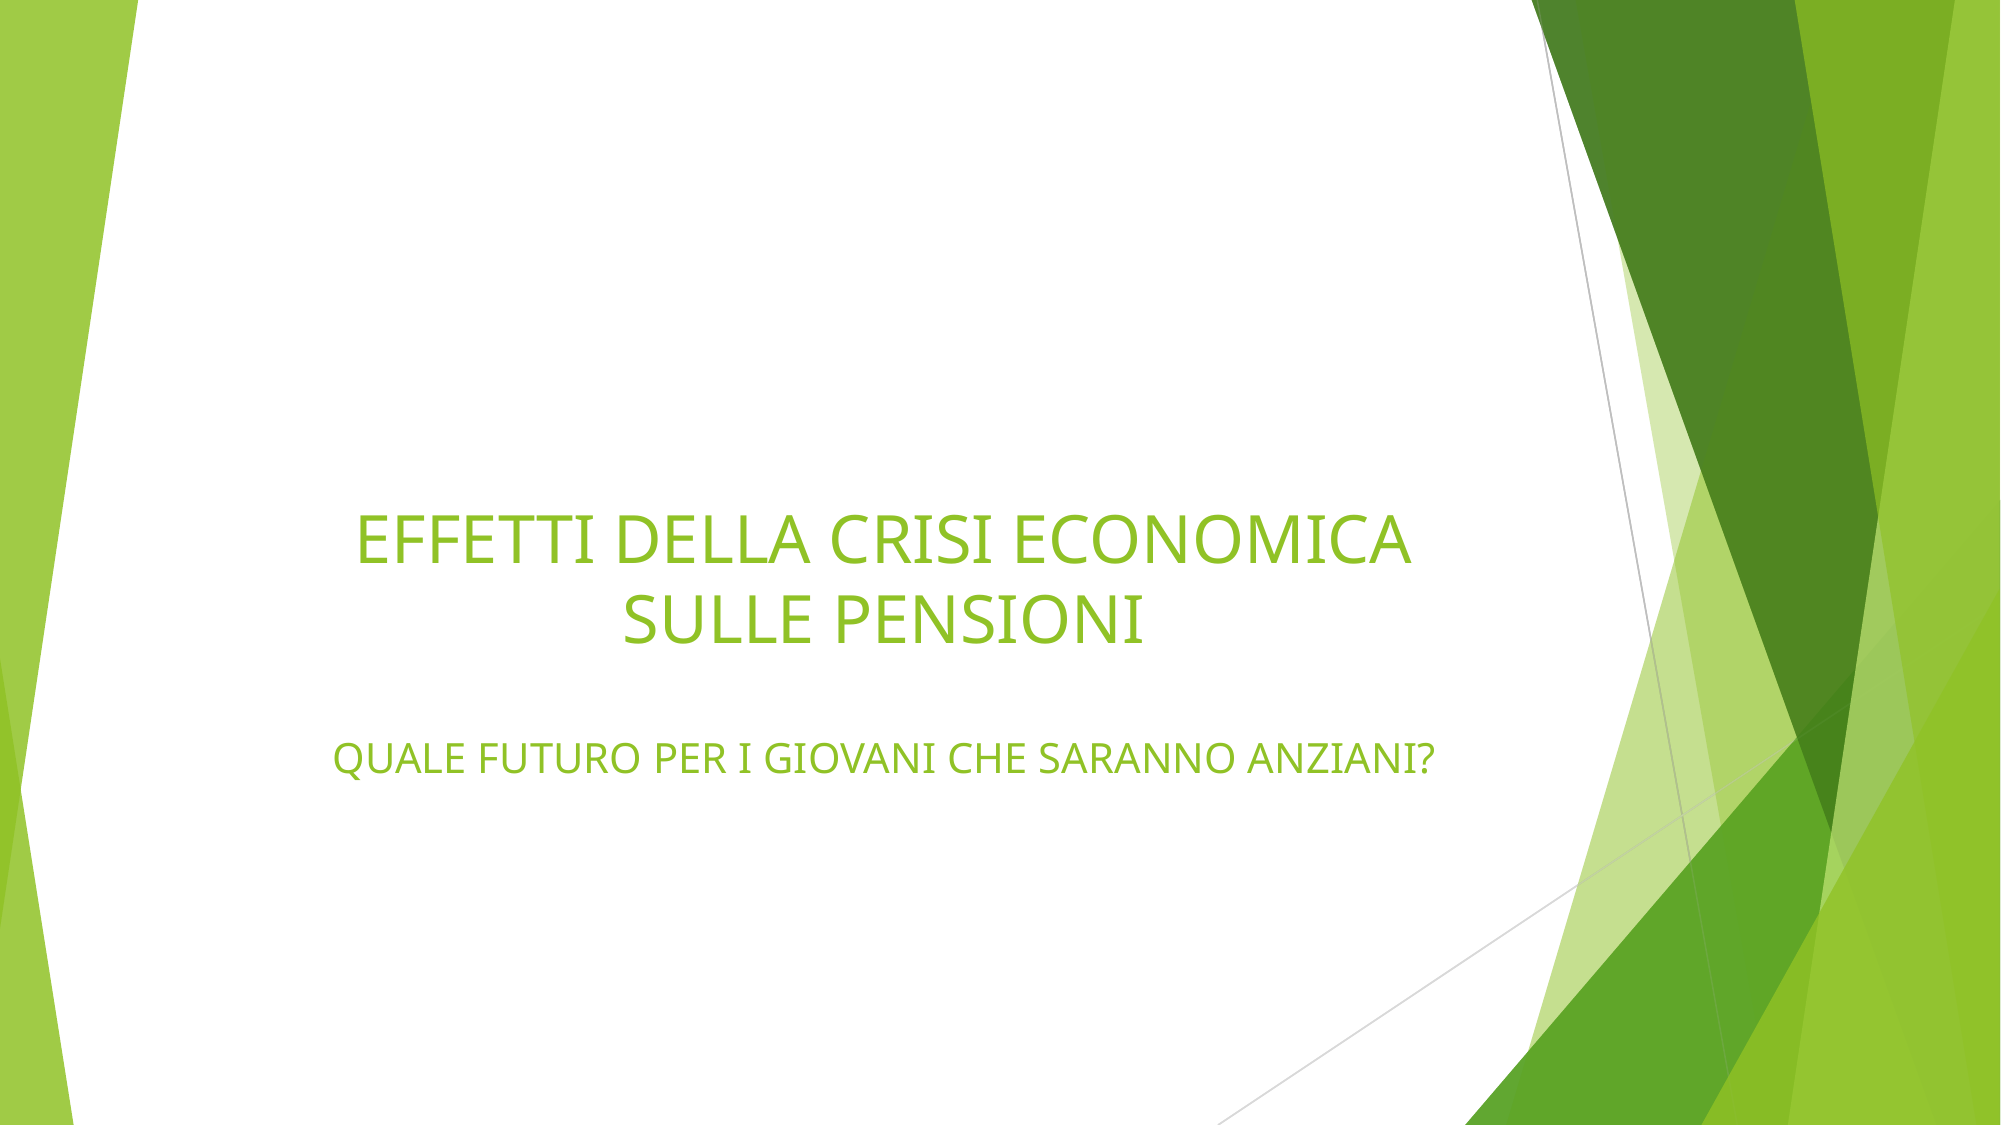

# EFFETTI DELLA CRISI ECONOMICA SULLE PENSIONI
QUALE FUTURO PER I GIOVANI CHE SARANNO ANZIANI?